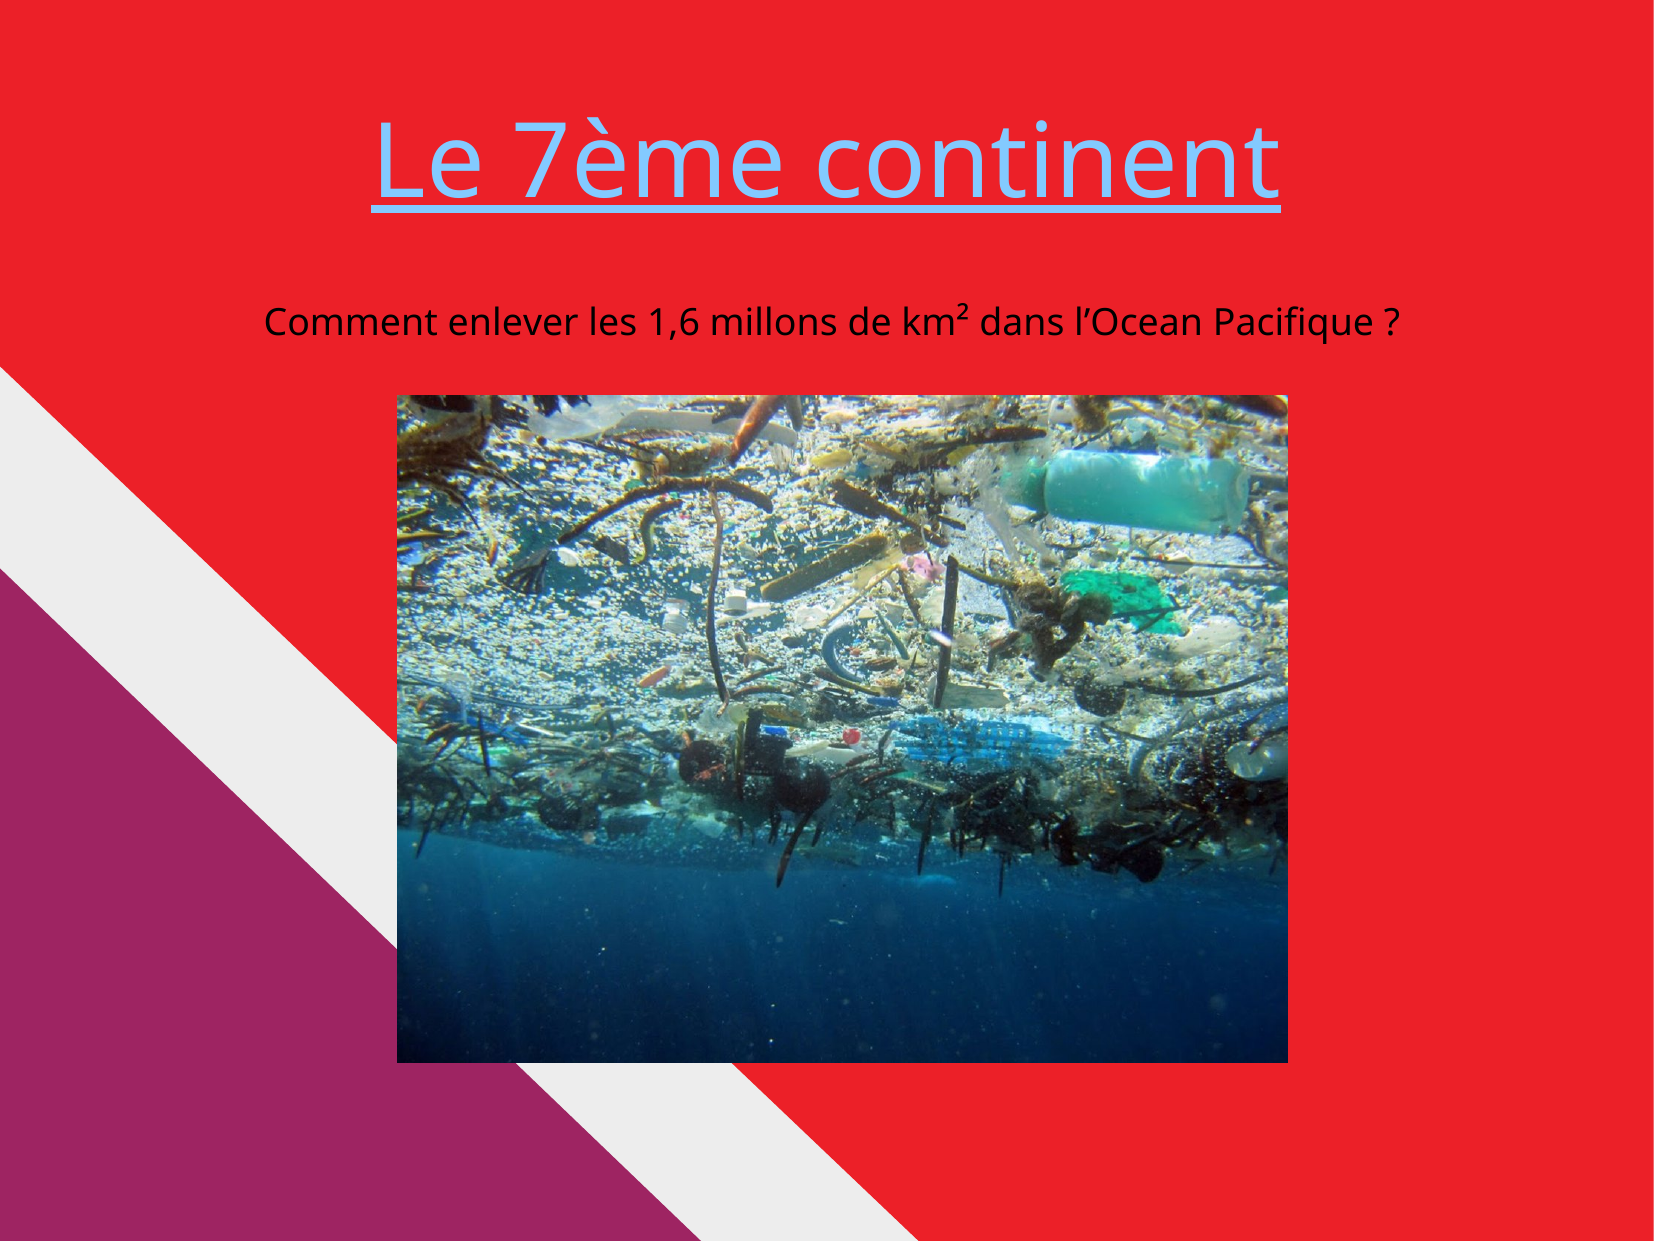

# Le 7ème continent
Comment enlever les 1,6 millons de km² dans l’Ocean Pacifique ?